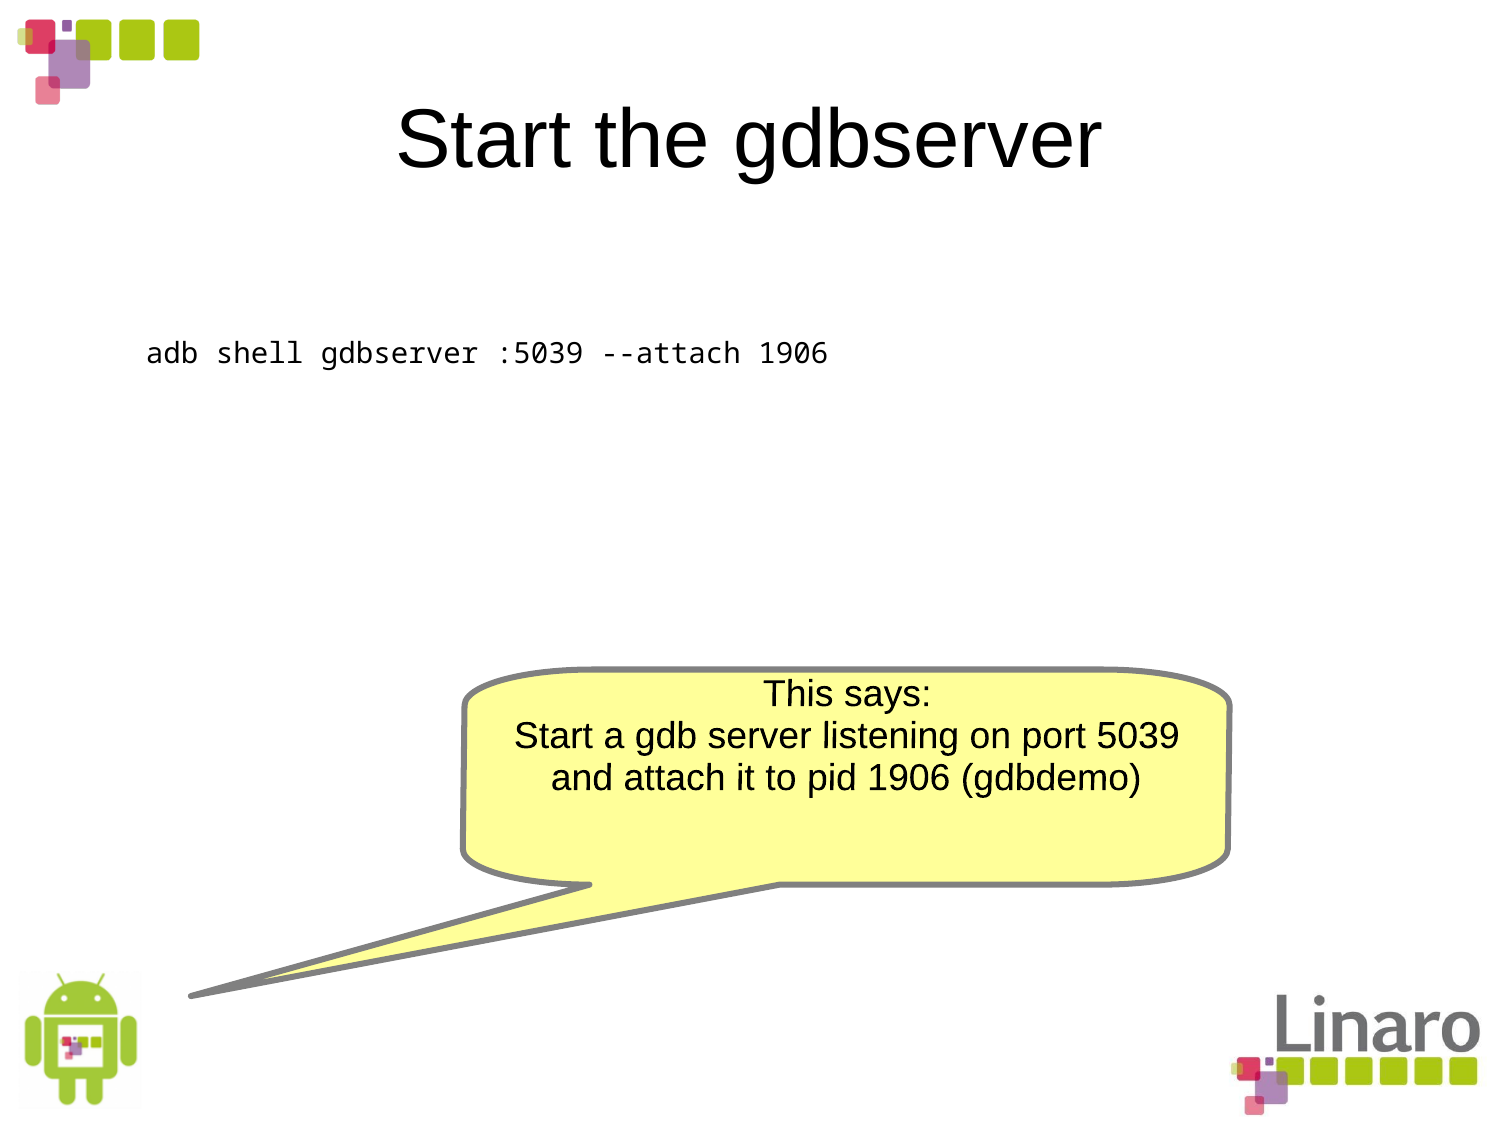

# Start the gdbserver
adb shell gdbserver :5039 --attach 1906
This says:
Start a gdb server listening on port 5039
and attach it to pid 1906 (gdbdemo)